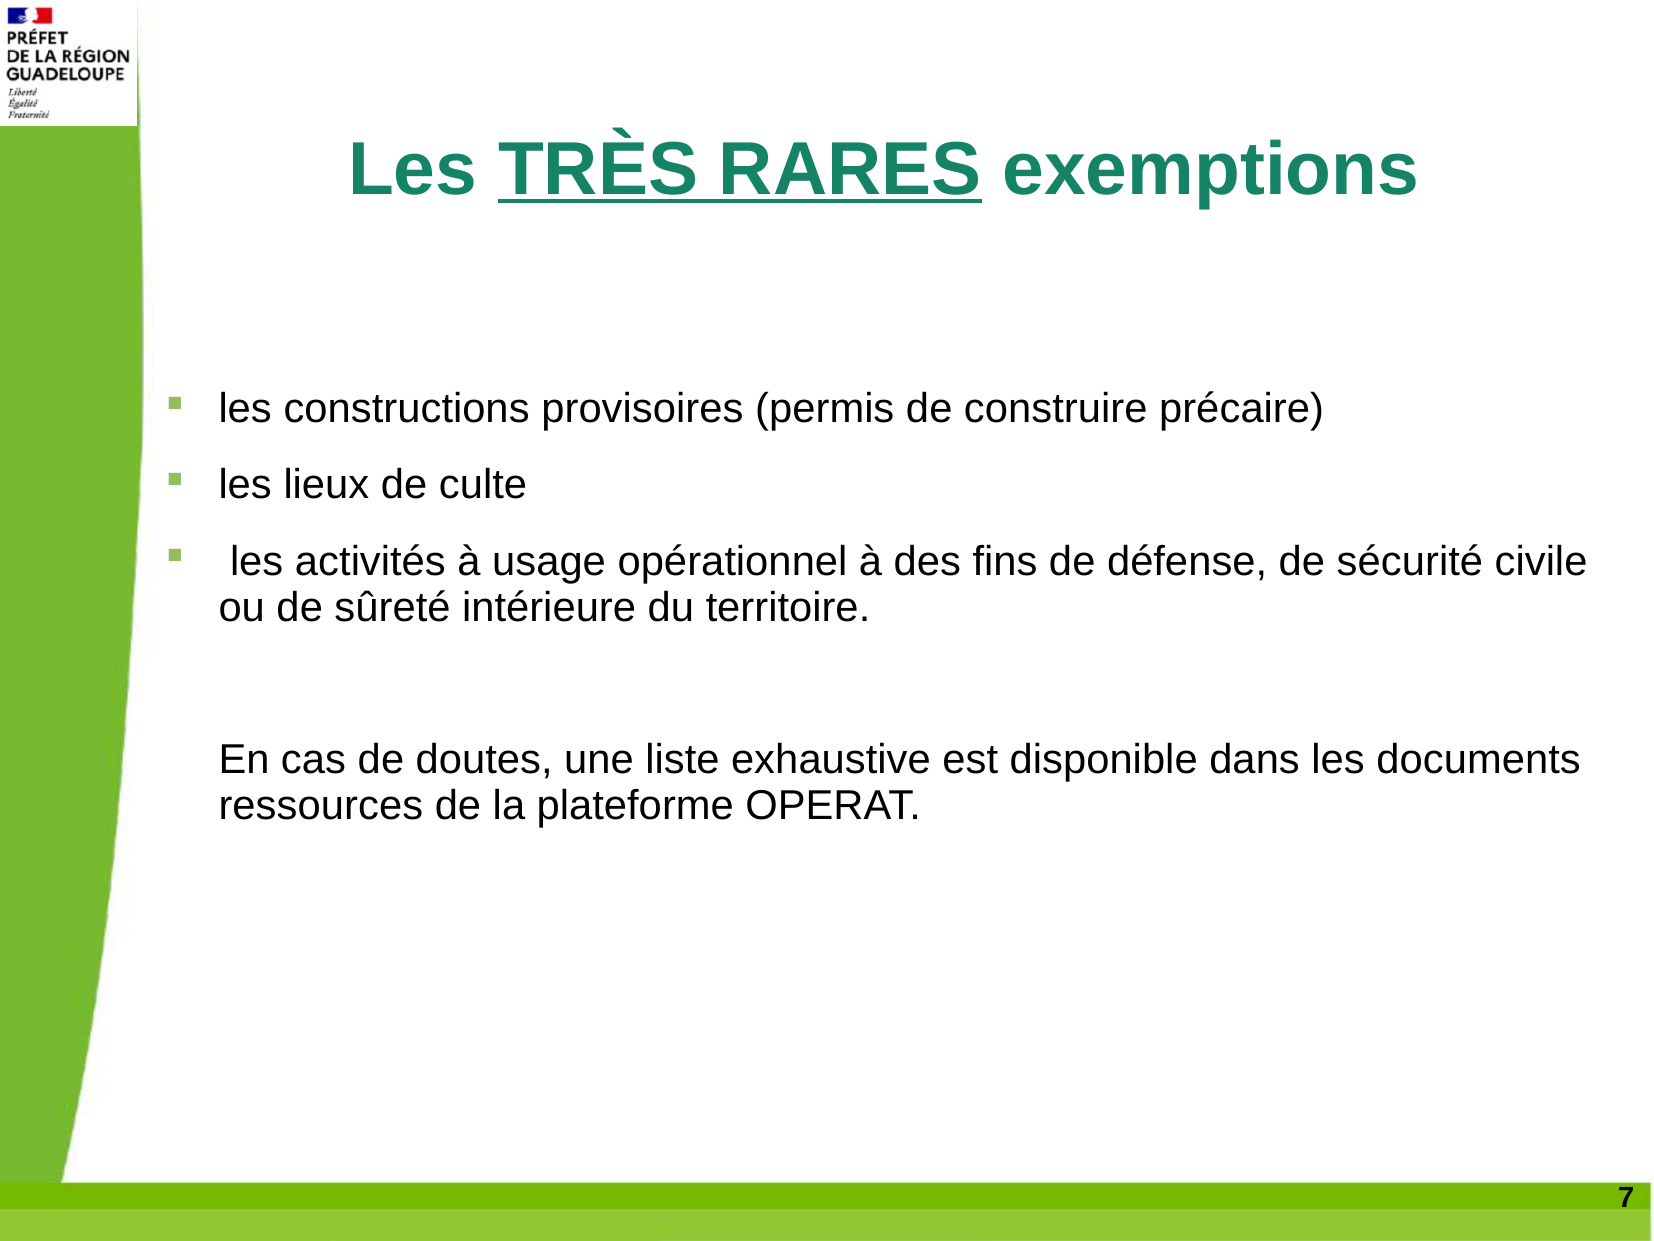

# Les TRÈS RARES exemptions
les constructions provisoires (permis de construire précaire)
les lieux de culte
 les activités à usage opérationnel à des fins de défense, de sécurité civile ou de sûreté intérieure du territoire.
En cas de doutes, une liste exhaustive est disponible dans les documents ressources de la plateforme OPERAT.